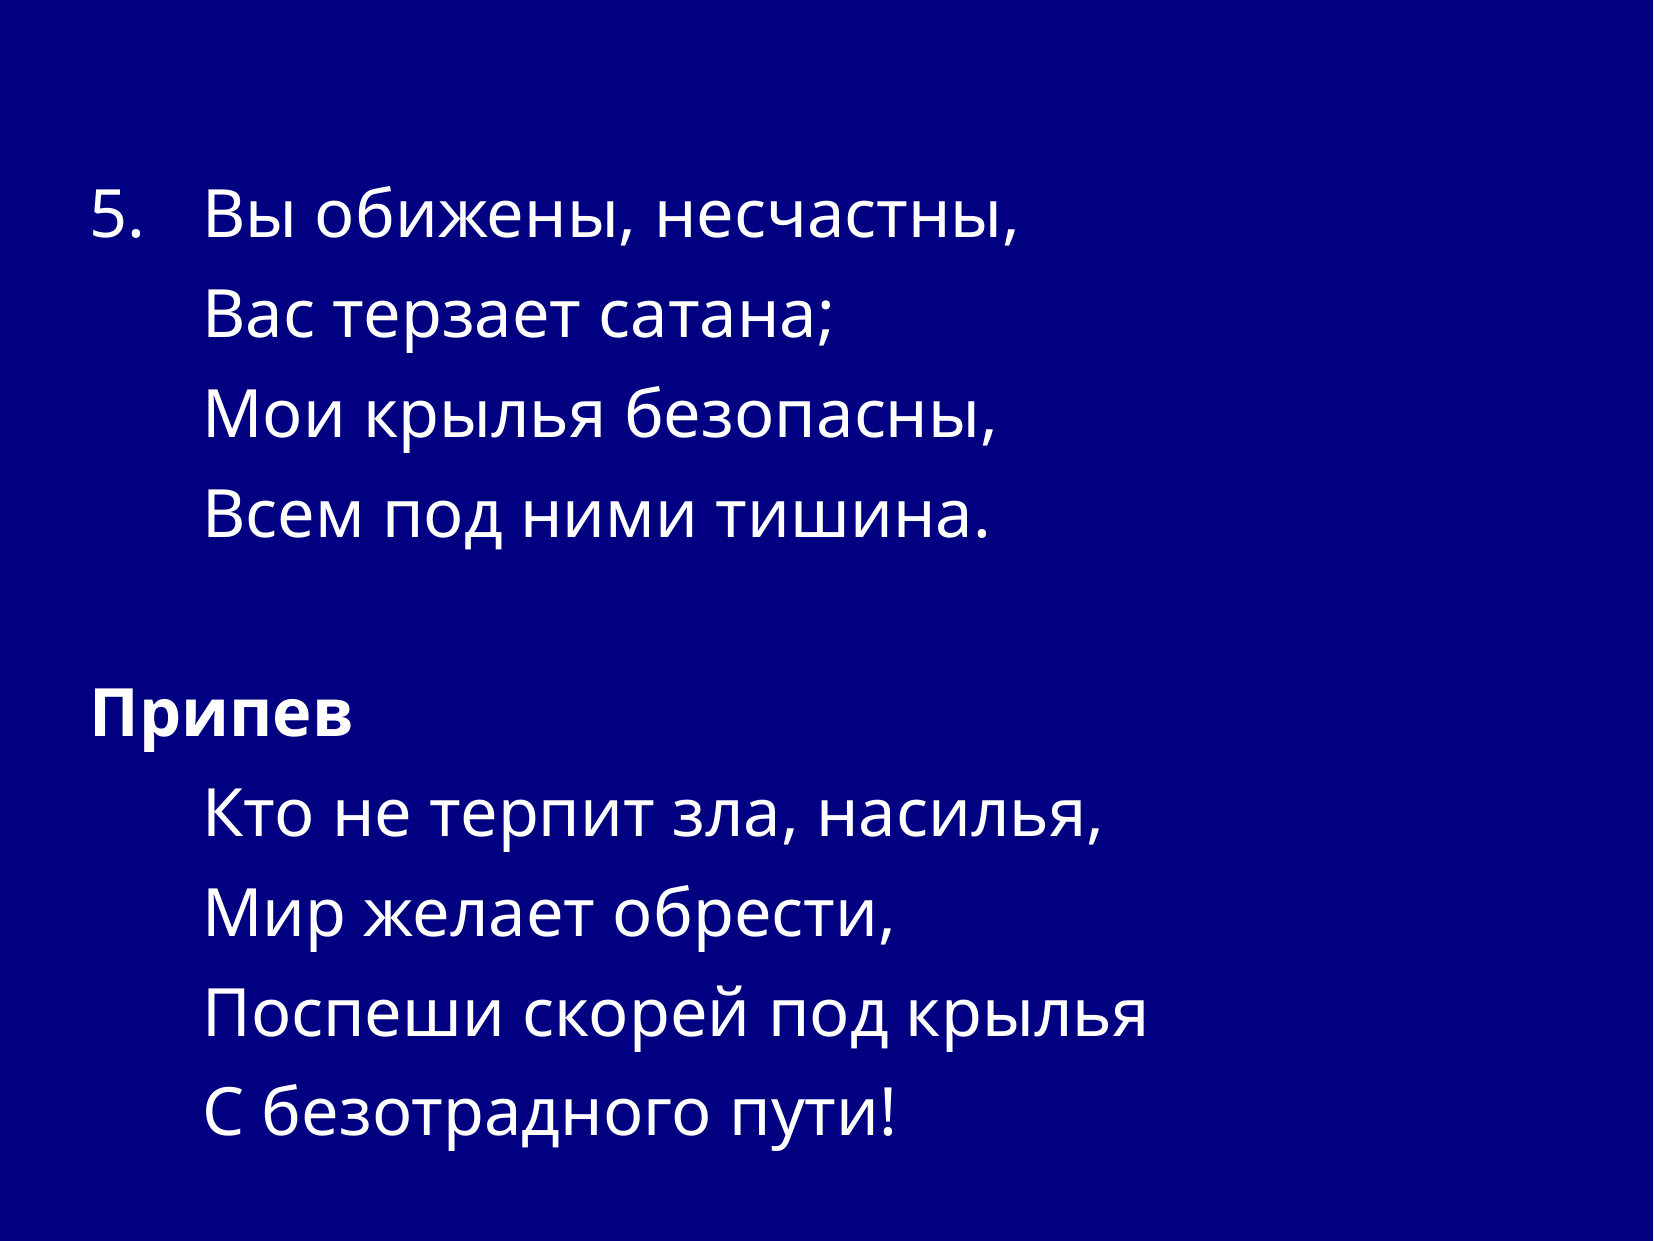

5.	Вы обижены, несчастны,
	Вас терзает сатана;
	Мои крылья безопасны,
	Всем под ними тишина.
Припев
	Кто не терпит зла, насилья,
	Мир желает обрести,
	Поспеши скорей под крылья
	С безотрадного пути!